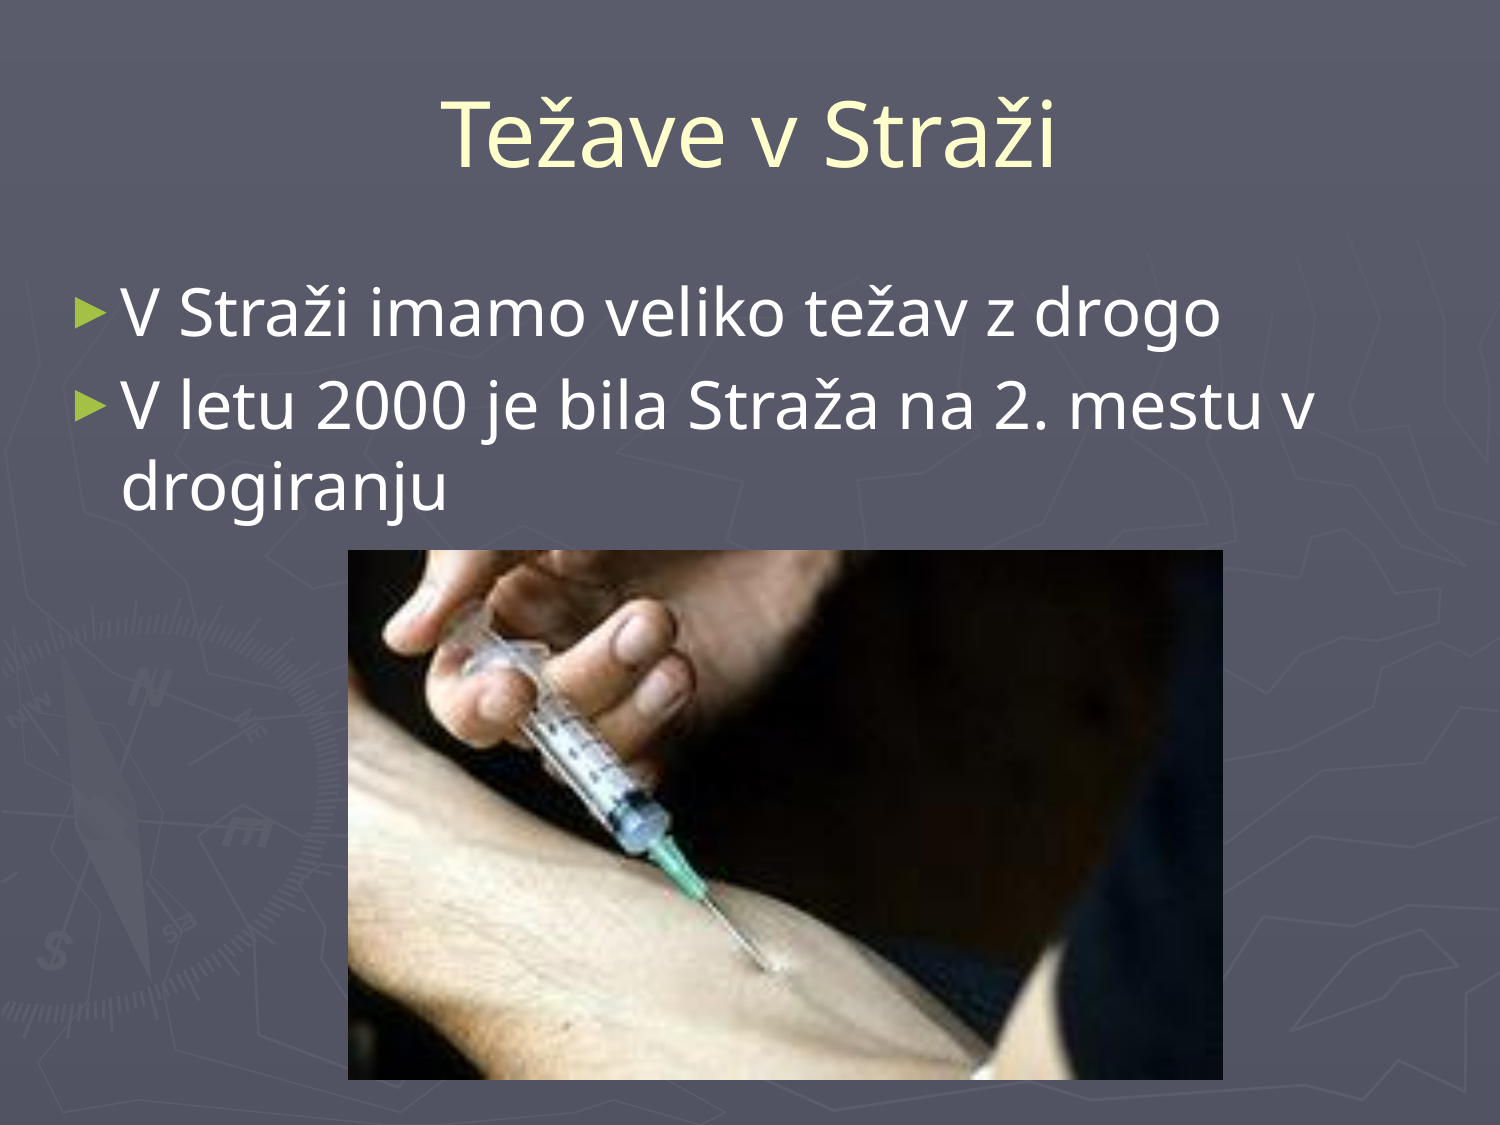

# Težave v Straži
V Straži imamo veliko težav z drogo
V letu 2000 je bila Straža na 2. mestu v drogiranju